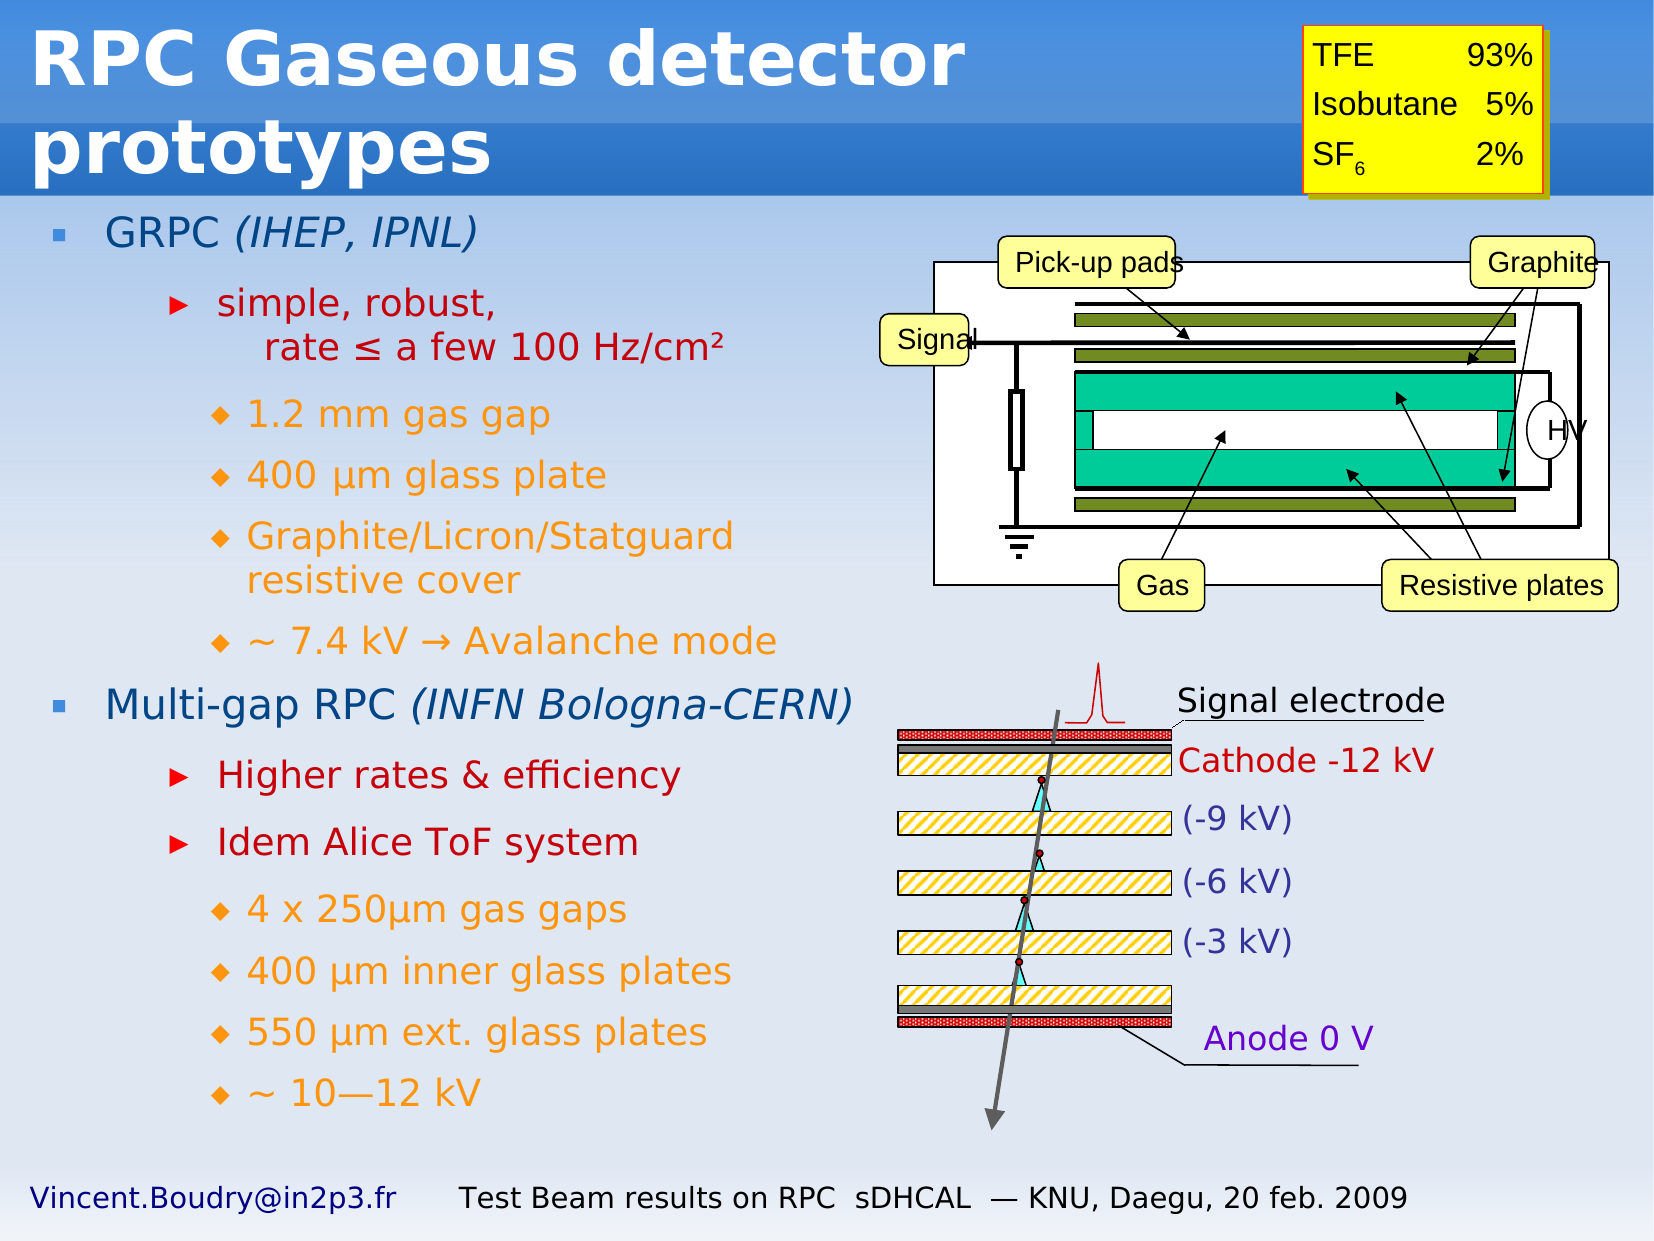

# RPC Gaseous detector prototypes
TFE 93%
Isobutane 5%
SF6 2%
GRPC (IHEP, IPNL)
simple, robust,
rate ≤ a few 100 Hz/cm²
1.2 mm gas gap
400	 µm glass plate
Graphite/Licron/Statguard resistive cover
~ 7.4 kV → Avalanche mode
Multi-gap RPC (INFN Bologna-CERN)
Higher rates & efficiency
Idem Alice ToF system
4 x 250µm gas gaps
400 µm inner glass plates
550 µm ext. glass plates
~ 10—12 kV
Pick-up pads
Graphite
Signal
HV
Gas
Resistive plates
Signal electrode
Cathode -12 kV
(-9 kV)
(-6 kV)
(-3 kV)
Anode 0 V
Vincent.Boudry@in2p3.fr
Test Beam results on RPC sDHCAL — KNU, Daegu, 20 feb. 2009